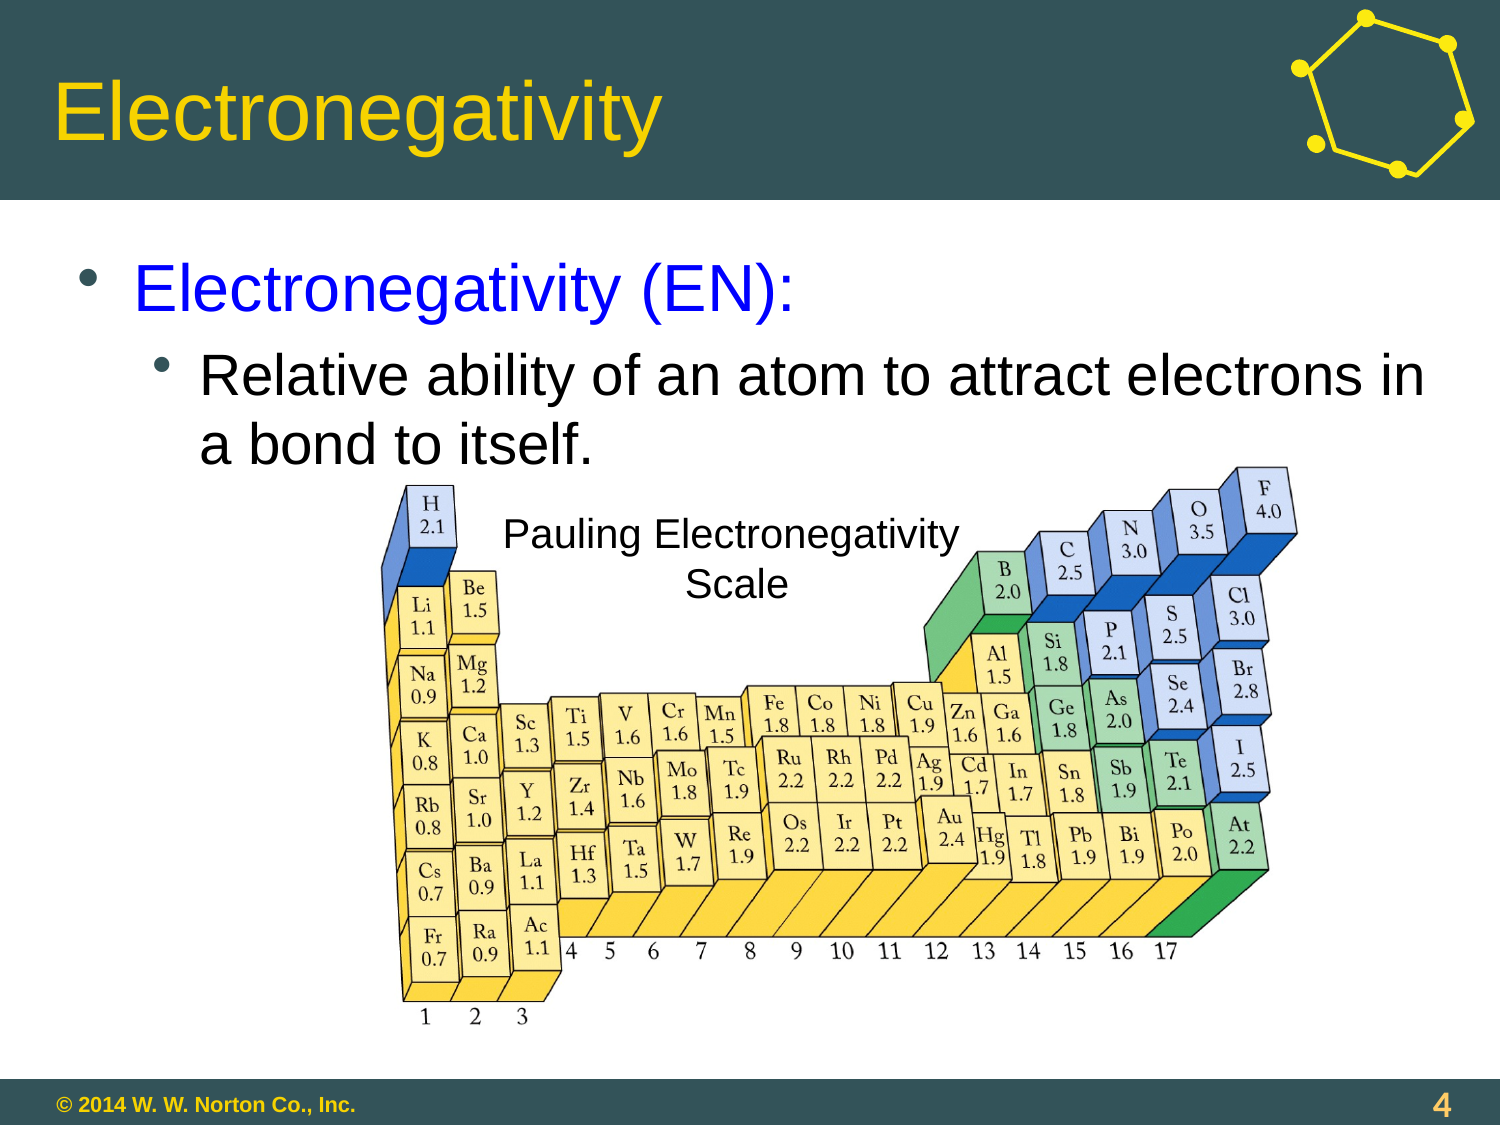

Electronegativity
# Electronegativity (EN):
Relative ability of an atom to attract electrons in a bond to itself.
Pauling Electronegativity
 Scale